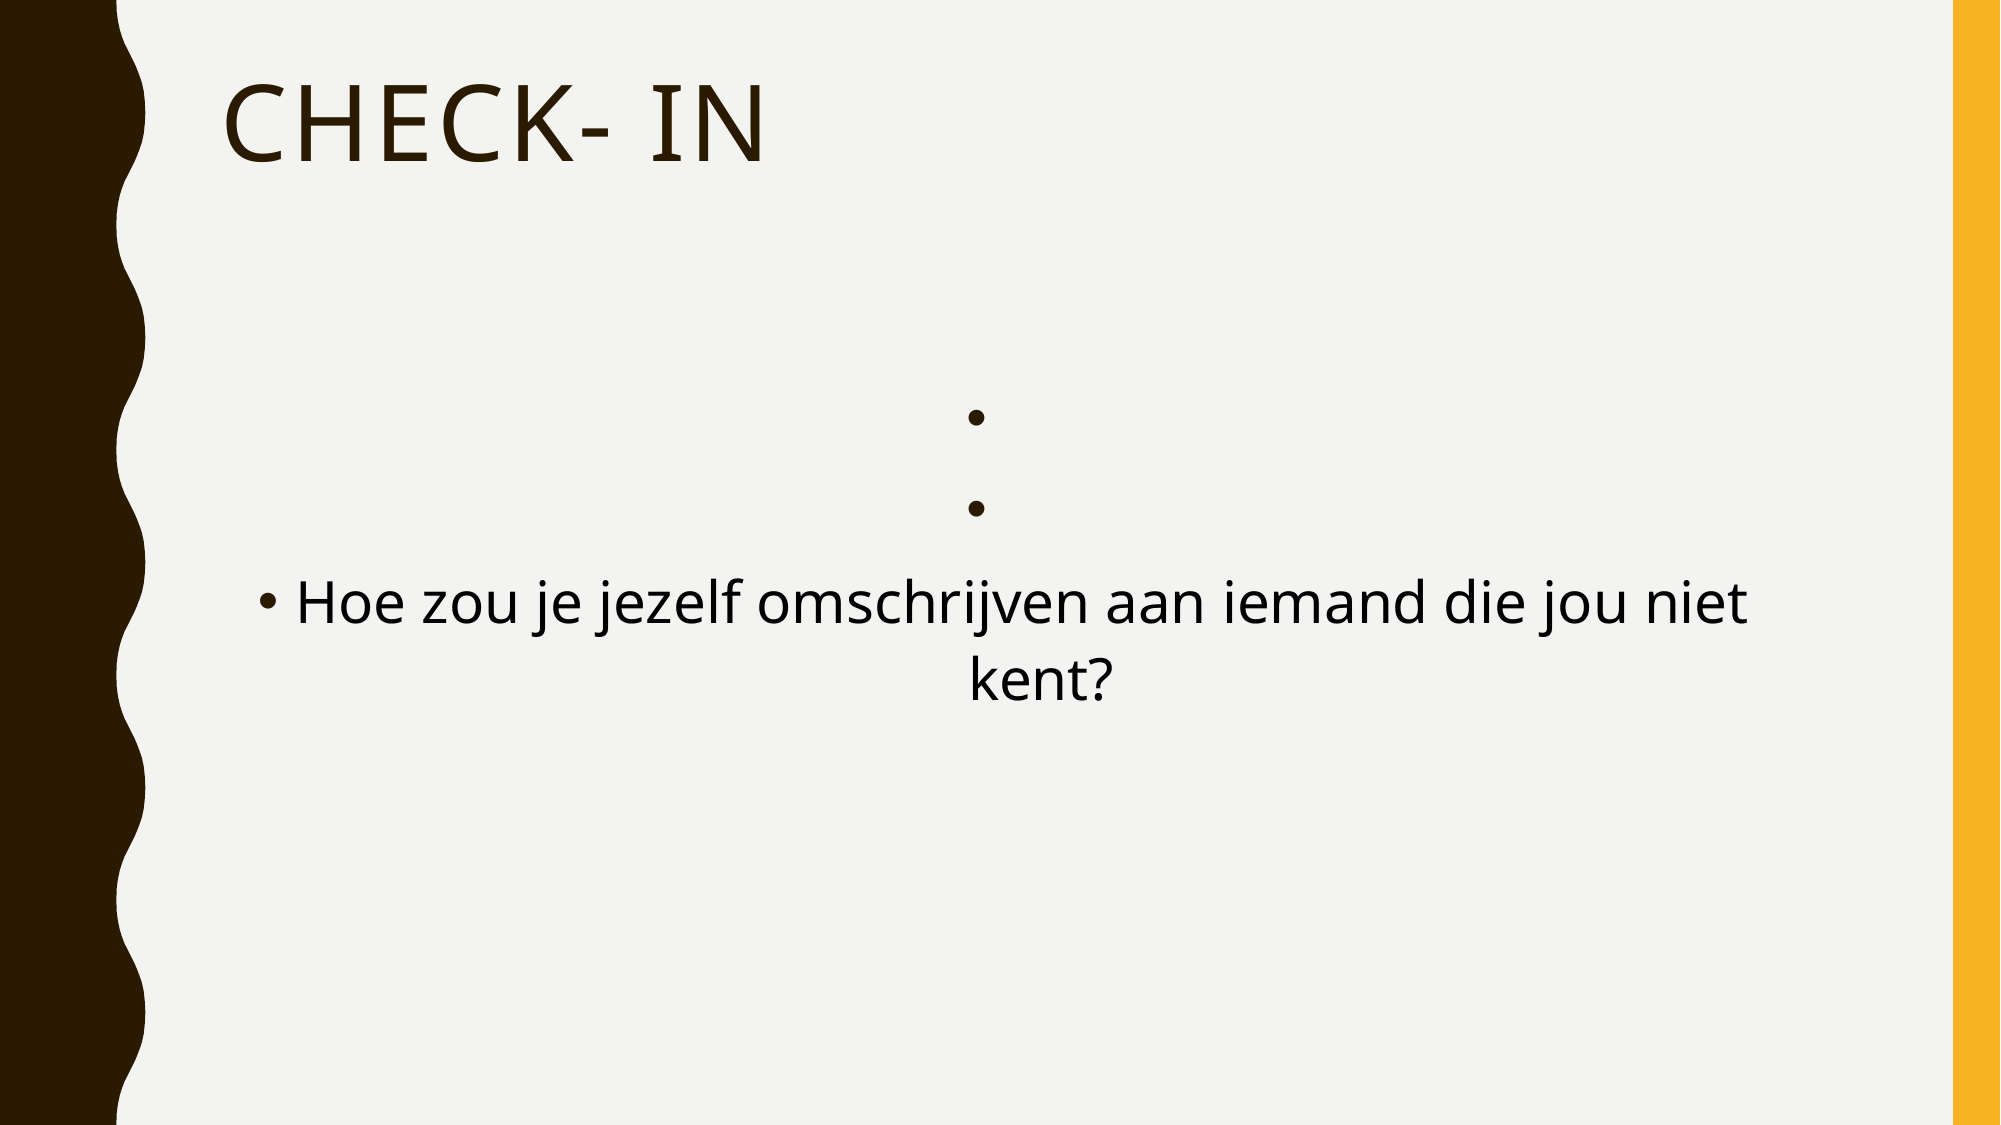

# Check- in
Hoe zou je jezelf omschrijven aan iemand die jou niet kent?